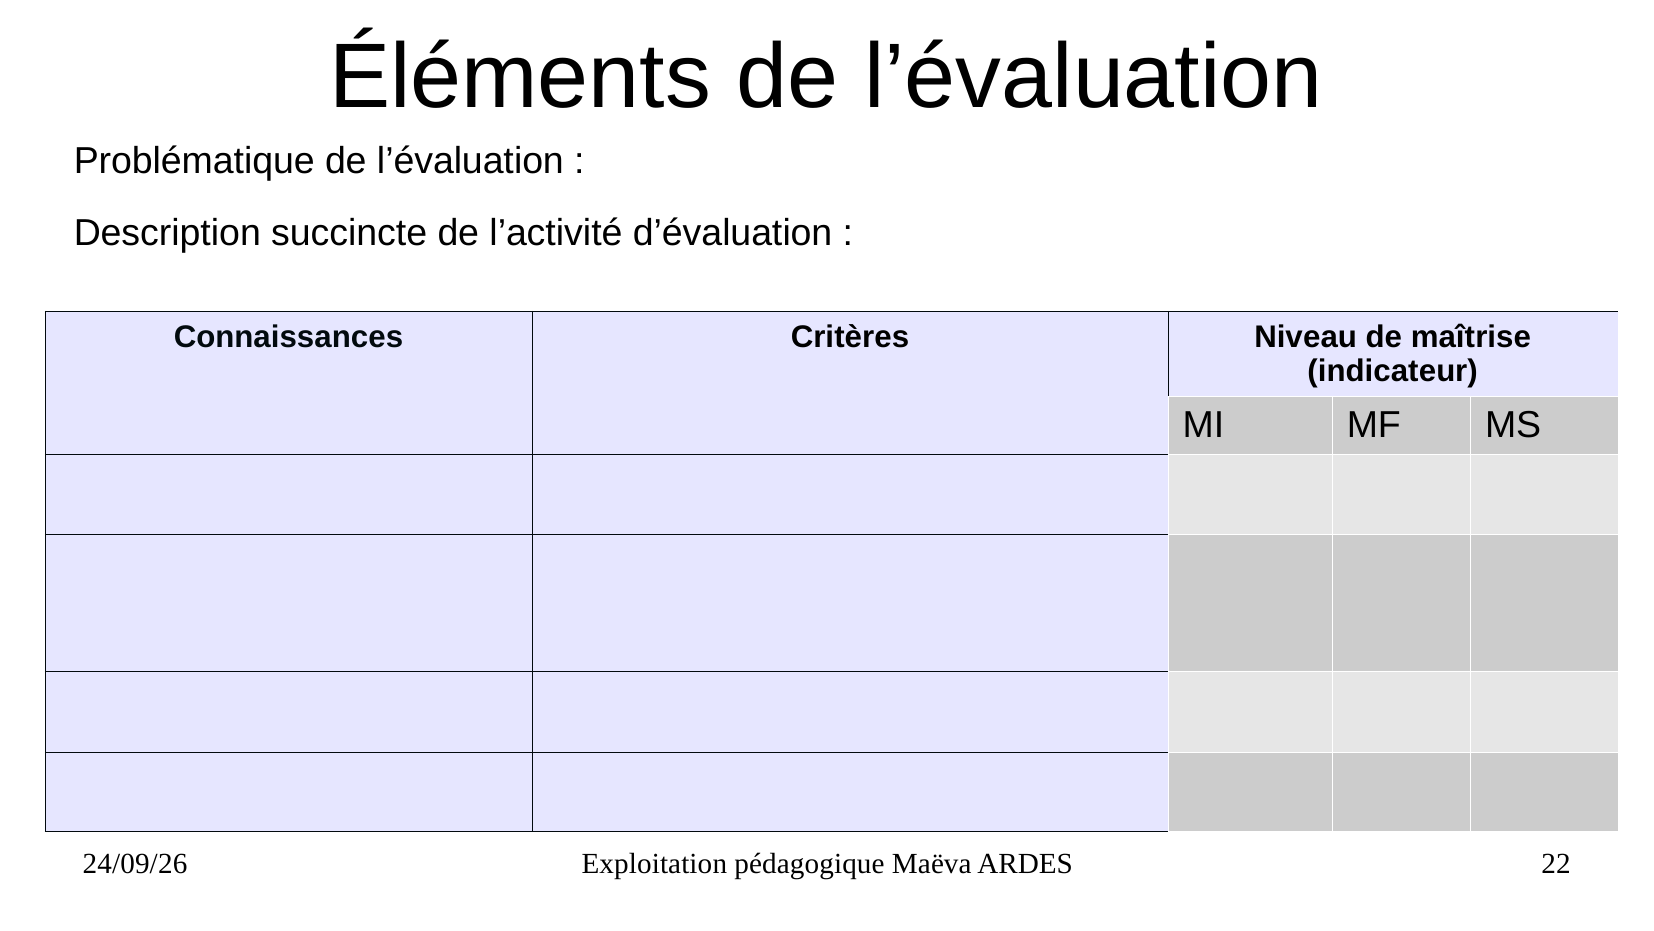

# Éléments de l’évaluation
Problématique de l’évaluation :
Description succincte de l’activité d’évaluation :
| Connaissances | Critères | Niveau de maîtrise (indicateur) | | |
| --- | --- | --- | --- | --- |
| | | MI | MF | MS |
| | | | | |
| | | | | |
| | | | | |
| | | | | |
Exploitation pédagogique Maëva ARDES
22